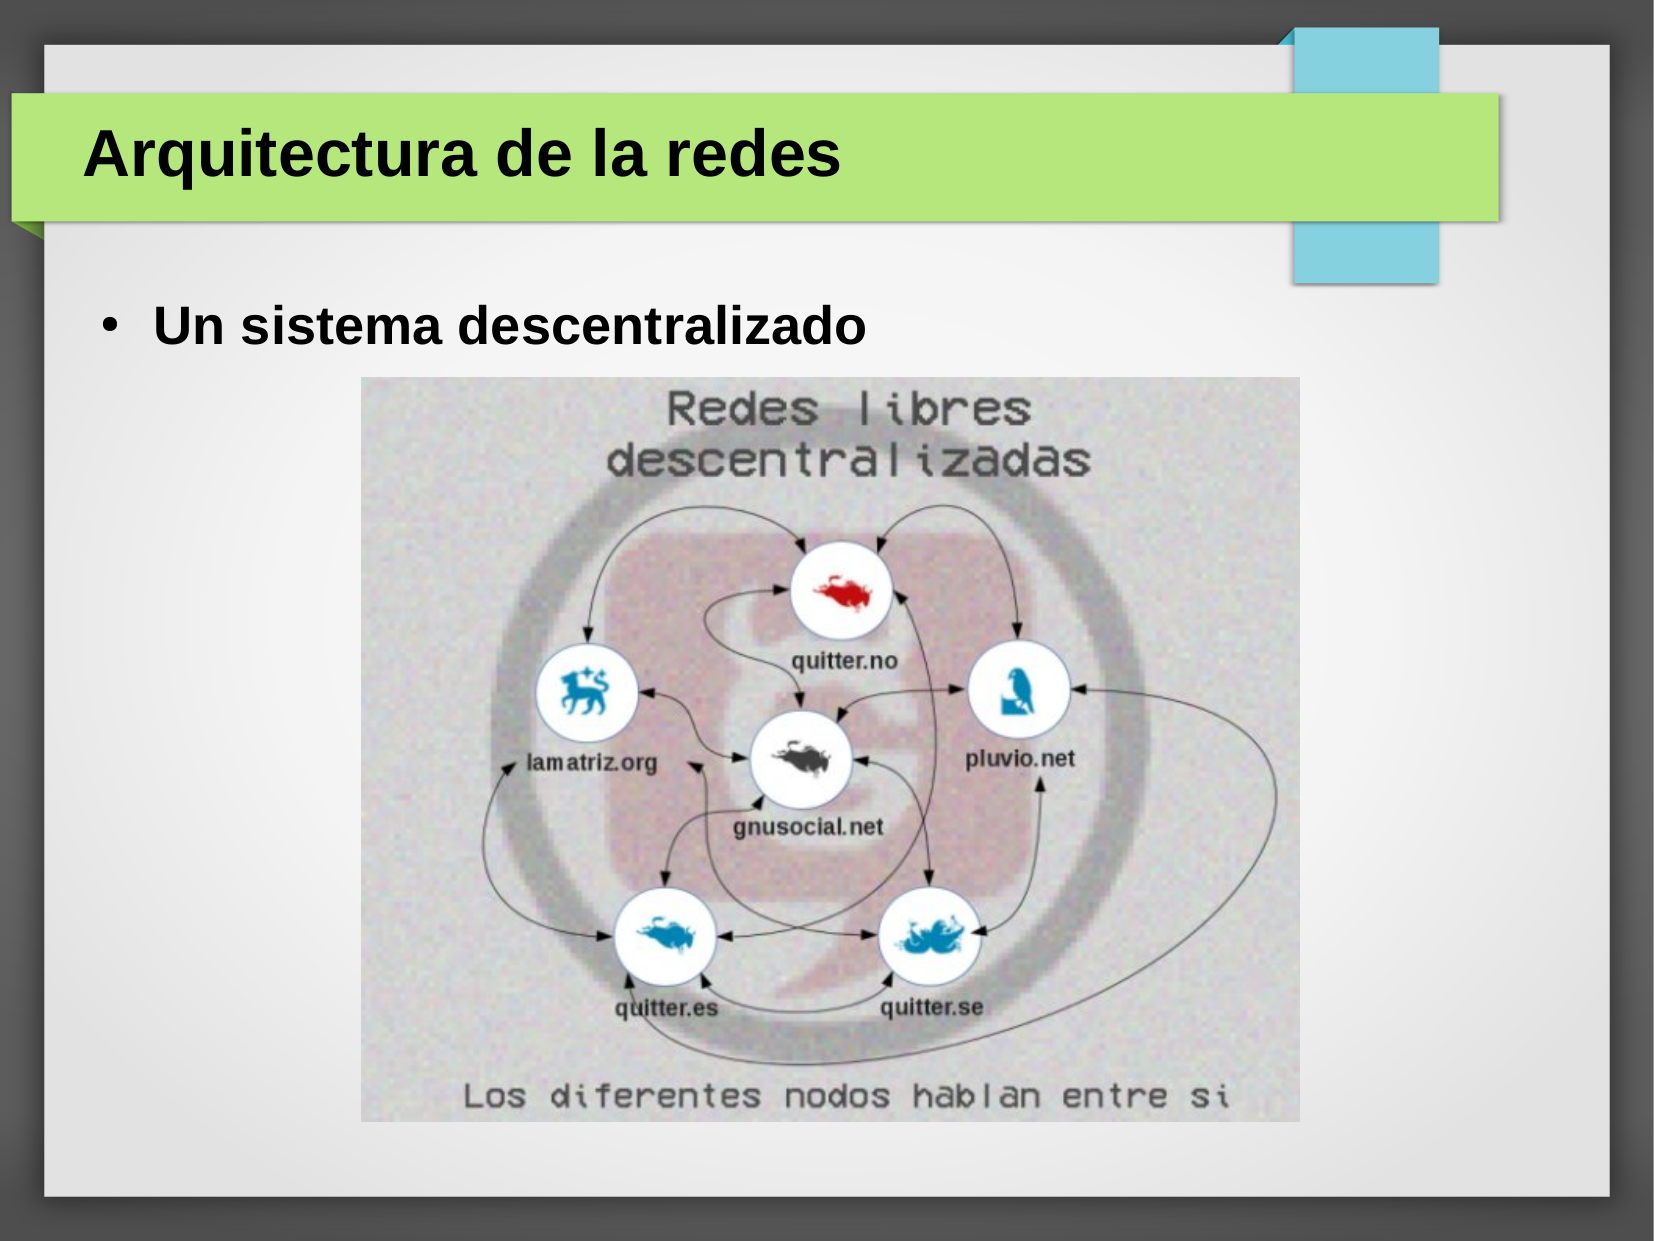

# Arquitectura de la redes
Un sistema descentralizado